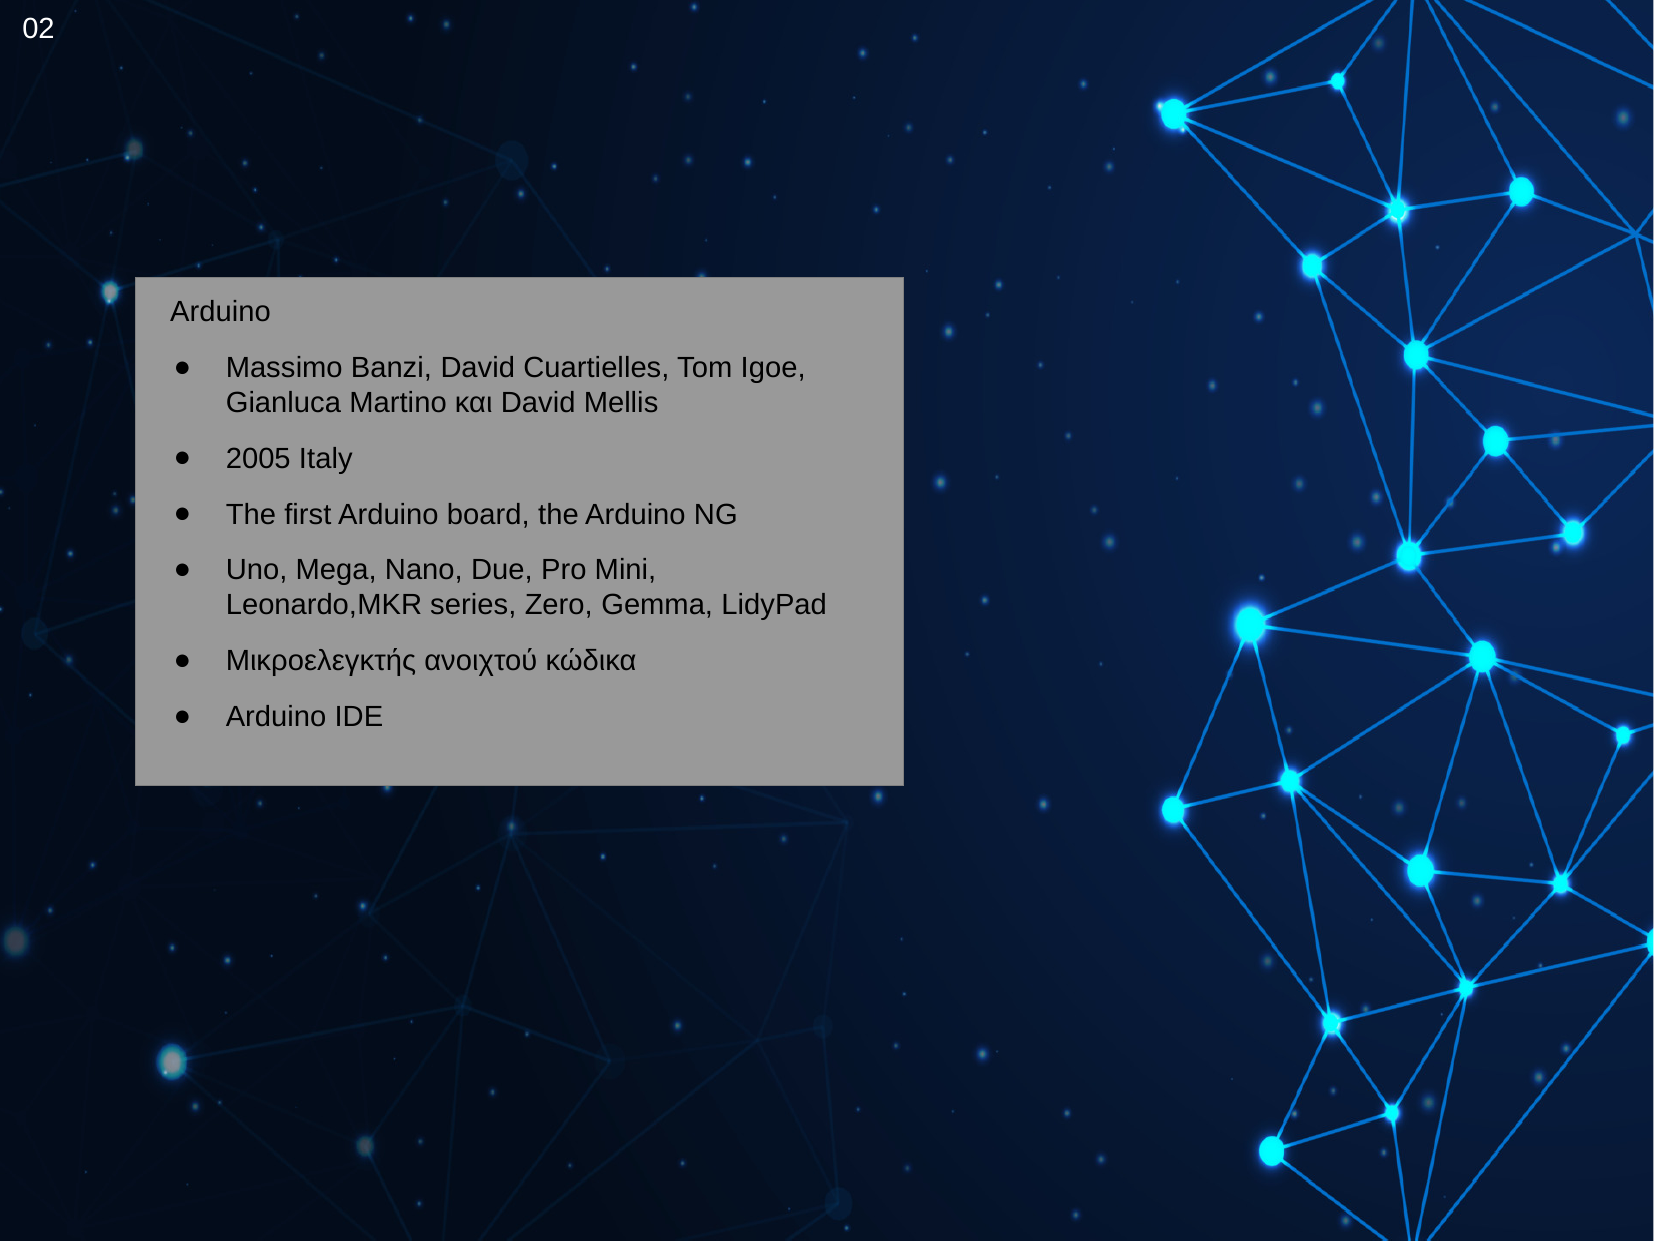

# 02
Massimo Banzi, David Cuartielles, Tom Igoe, Gianluca Martino και David Mellis
2005 Italy
The first Arduino board, the Arduino NG
Uno, Mega, Nano, Due, Pro Mini, Leonardo,MKR series, Zero, Gemma, LidyPad
Μικροελεγκτής ανοιχτού κώδικα
Arduino IDE
Arduino